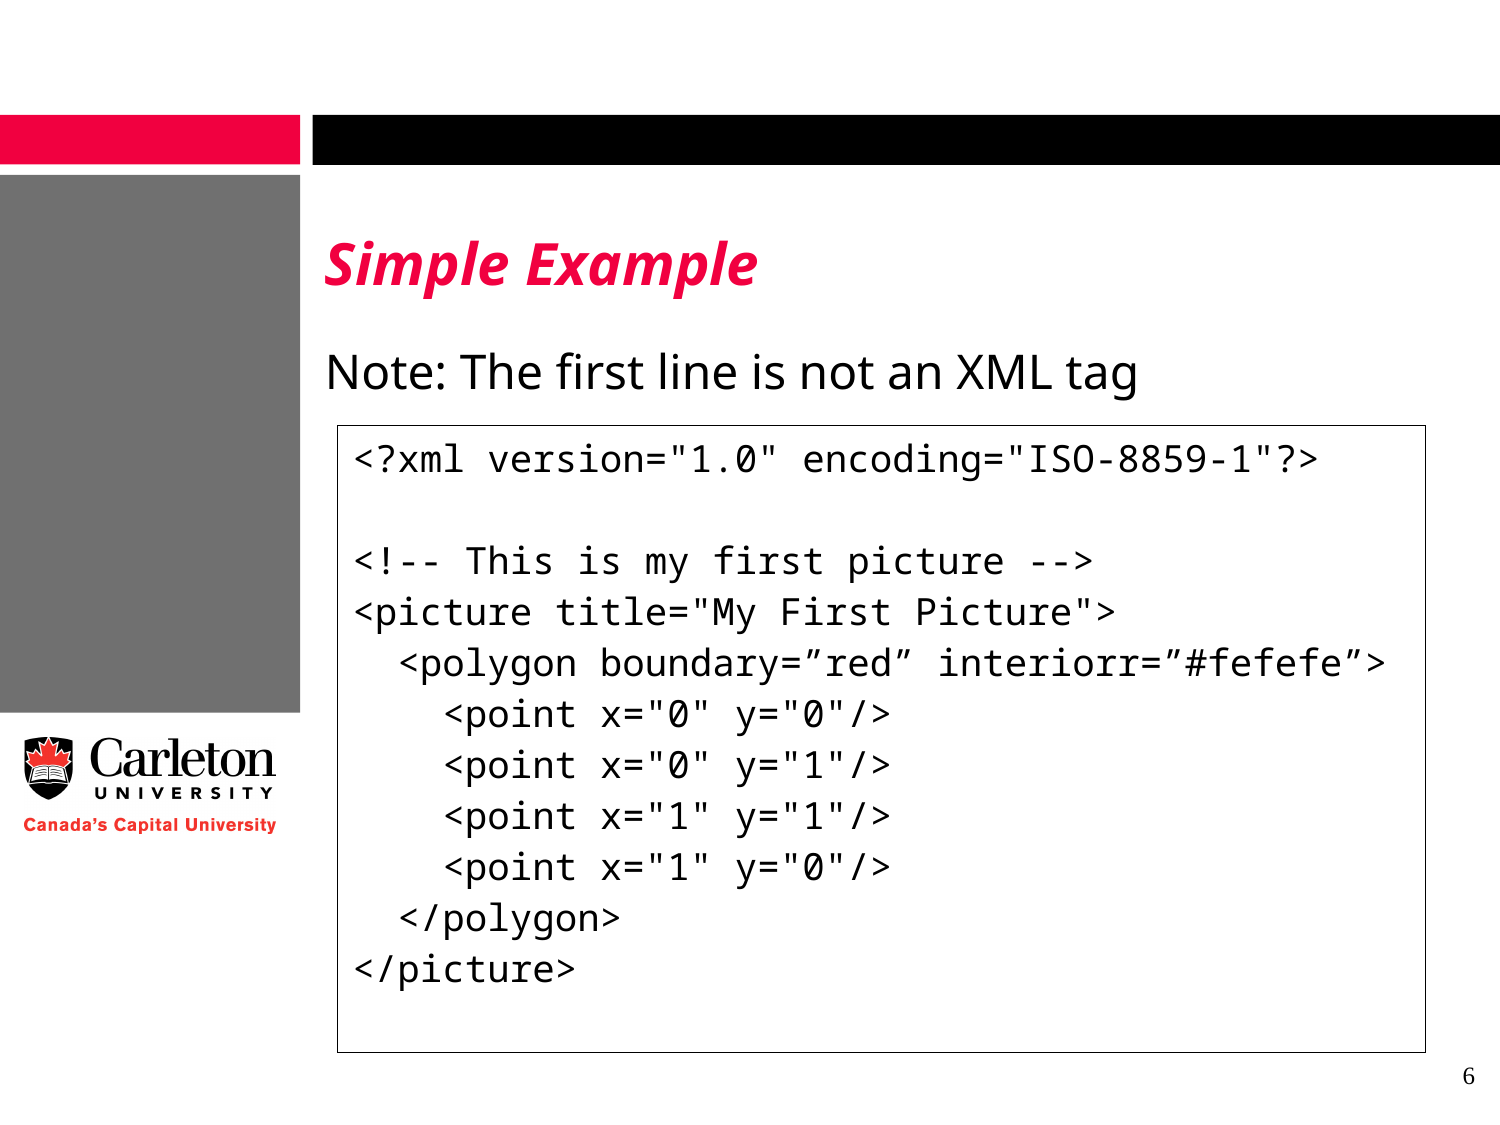

# Simple Example
Note: The first line is not an XML tag
<?xml version="1.0" encoding="ISO-8859-1"?>
<!-- This is my first picture -->
<picture title="My First Picture">
 <polygon boundary=”red” interiorr=”#fefefe”>
 <point x="0" y="0"/>
 <point x="0" y="1"/>
 <point x="1" y="1"/>
 <point x="1" y="0"/>
 </polygon>
</picture>
6